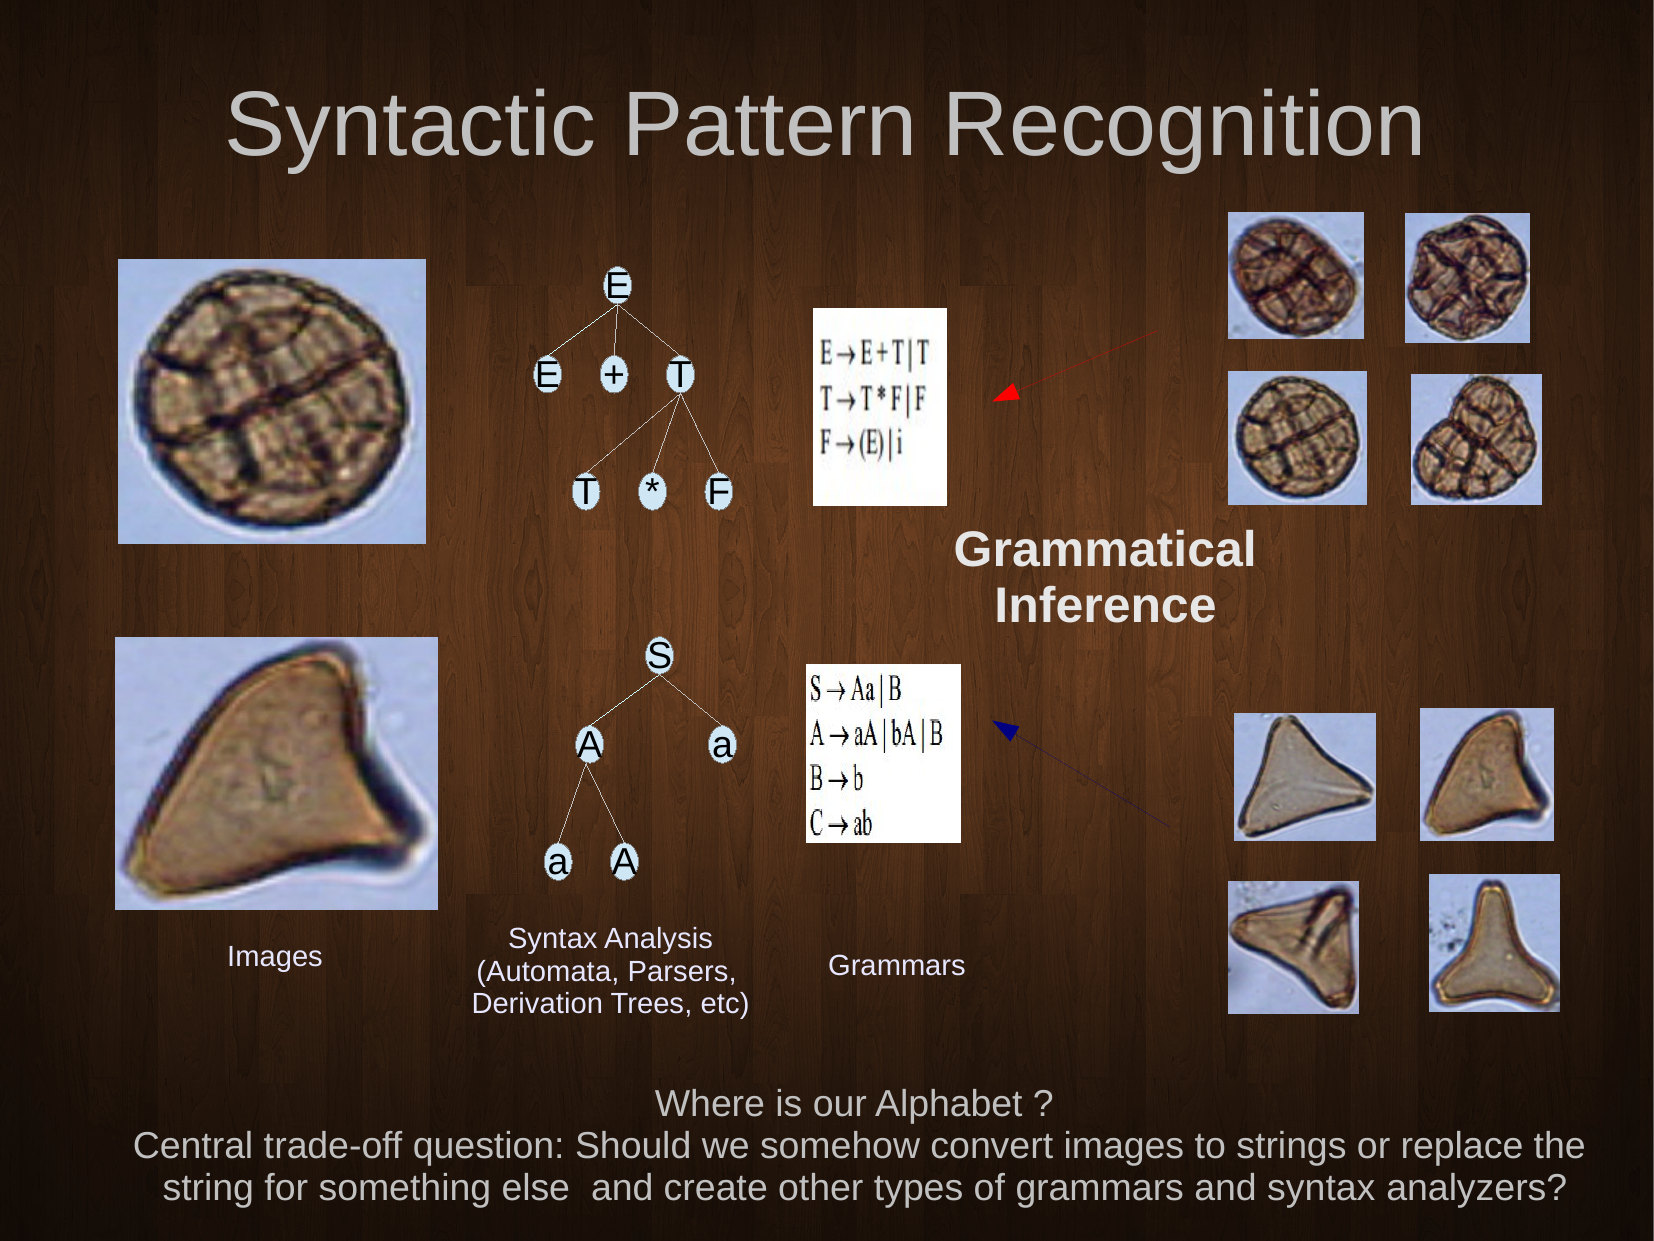

# Syntactic Pattern Recognition
E
E
E
E
+
T
T
+
T
F
T
*
F
*
Grammatical
Inference
S
A
a
A
a
Syntax Analysis (Automata, Parsers,
Derivation Trees, etc)
Images
Grammars
Where is our Alphabet ?
Central trade-off question: Should we somehow convert images to strings or replace the
string for something else and create other types of grammars and syntax analyzers?